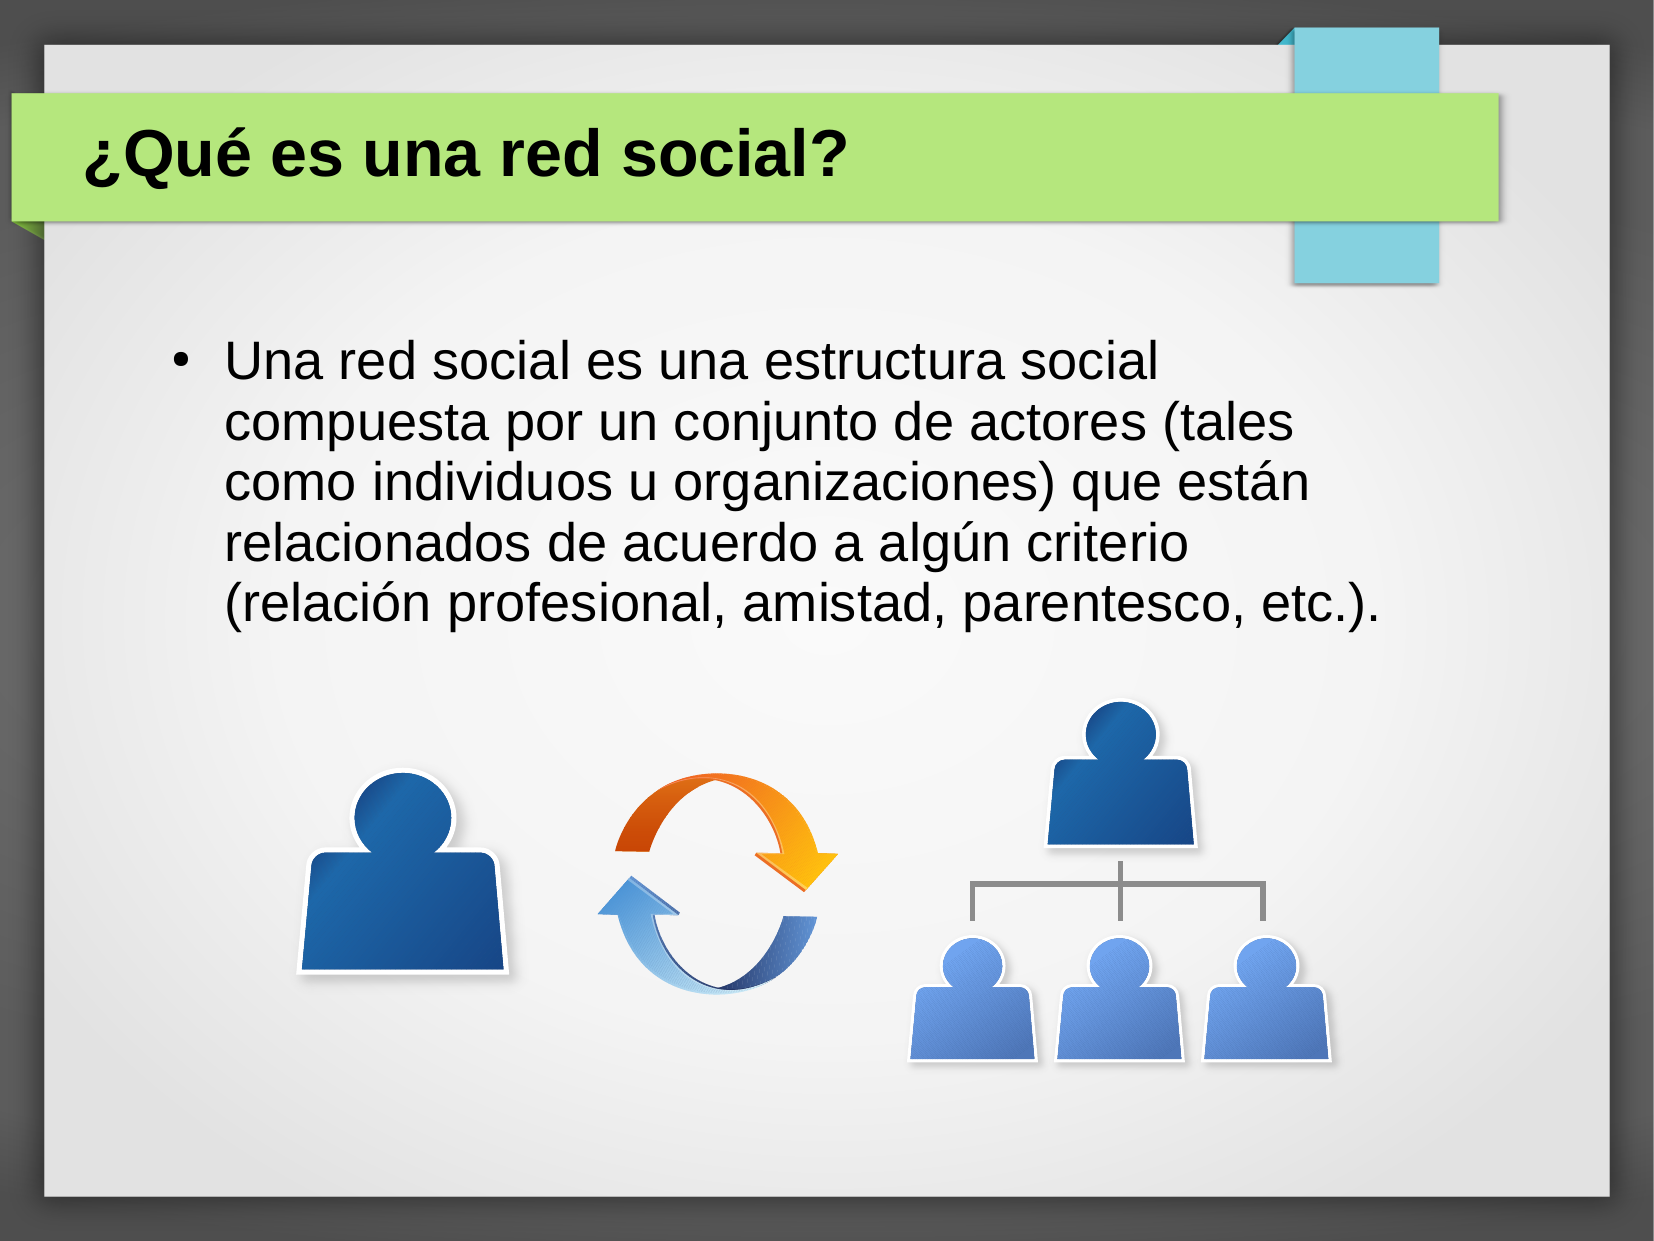

# ¿Qué es una red social?
Una red social es una estructura social compuesta por un conjunto de actores (tales como individuos u organizaciones) que están relacionados de acuerdo a algún criterio (relación profesional, amistad, parentesco, etc.).